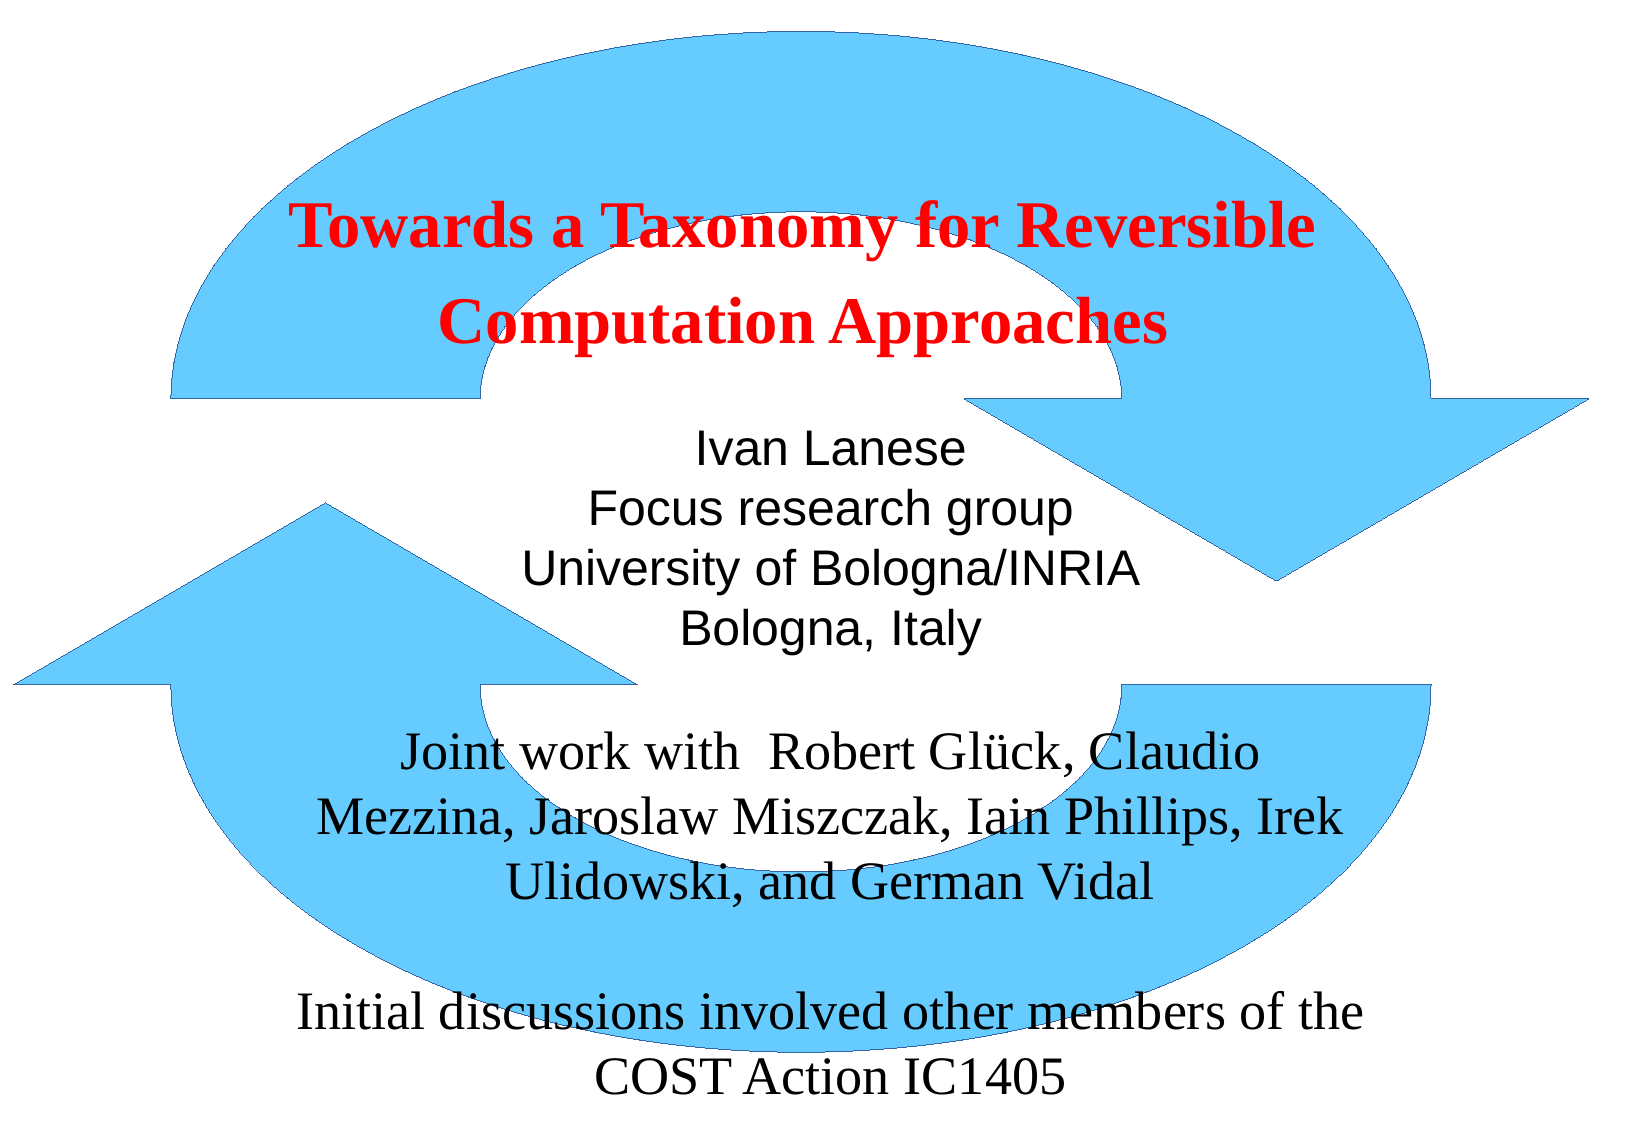

# Towards a Taxonomy for Reversible Computation Approaches
Ivan Lanese
Focus research group
University of Bologna/INRIA
Bologna, Italy
Joint work with Robert Glück, Claudio Mezzina, Jaroslaw Miszczak, Iain Phillips, Irek Ulidowski, and German Vidal
Initial discussions involved other members of the COST Action IC1405